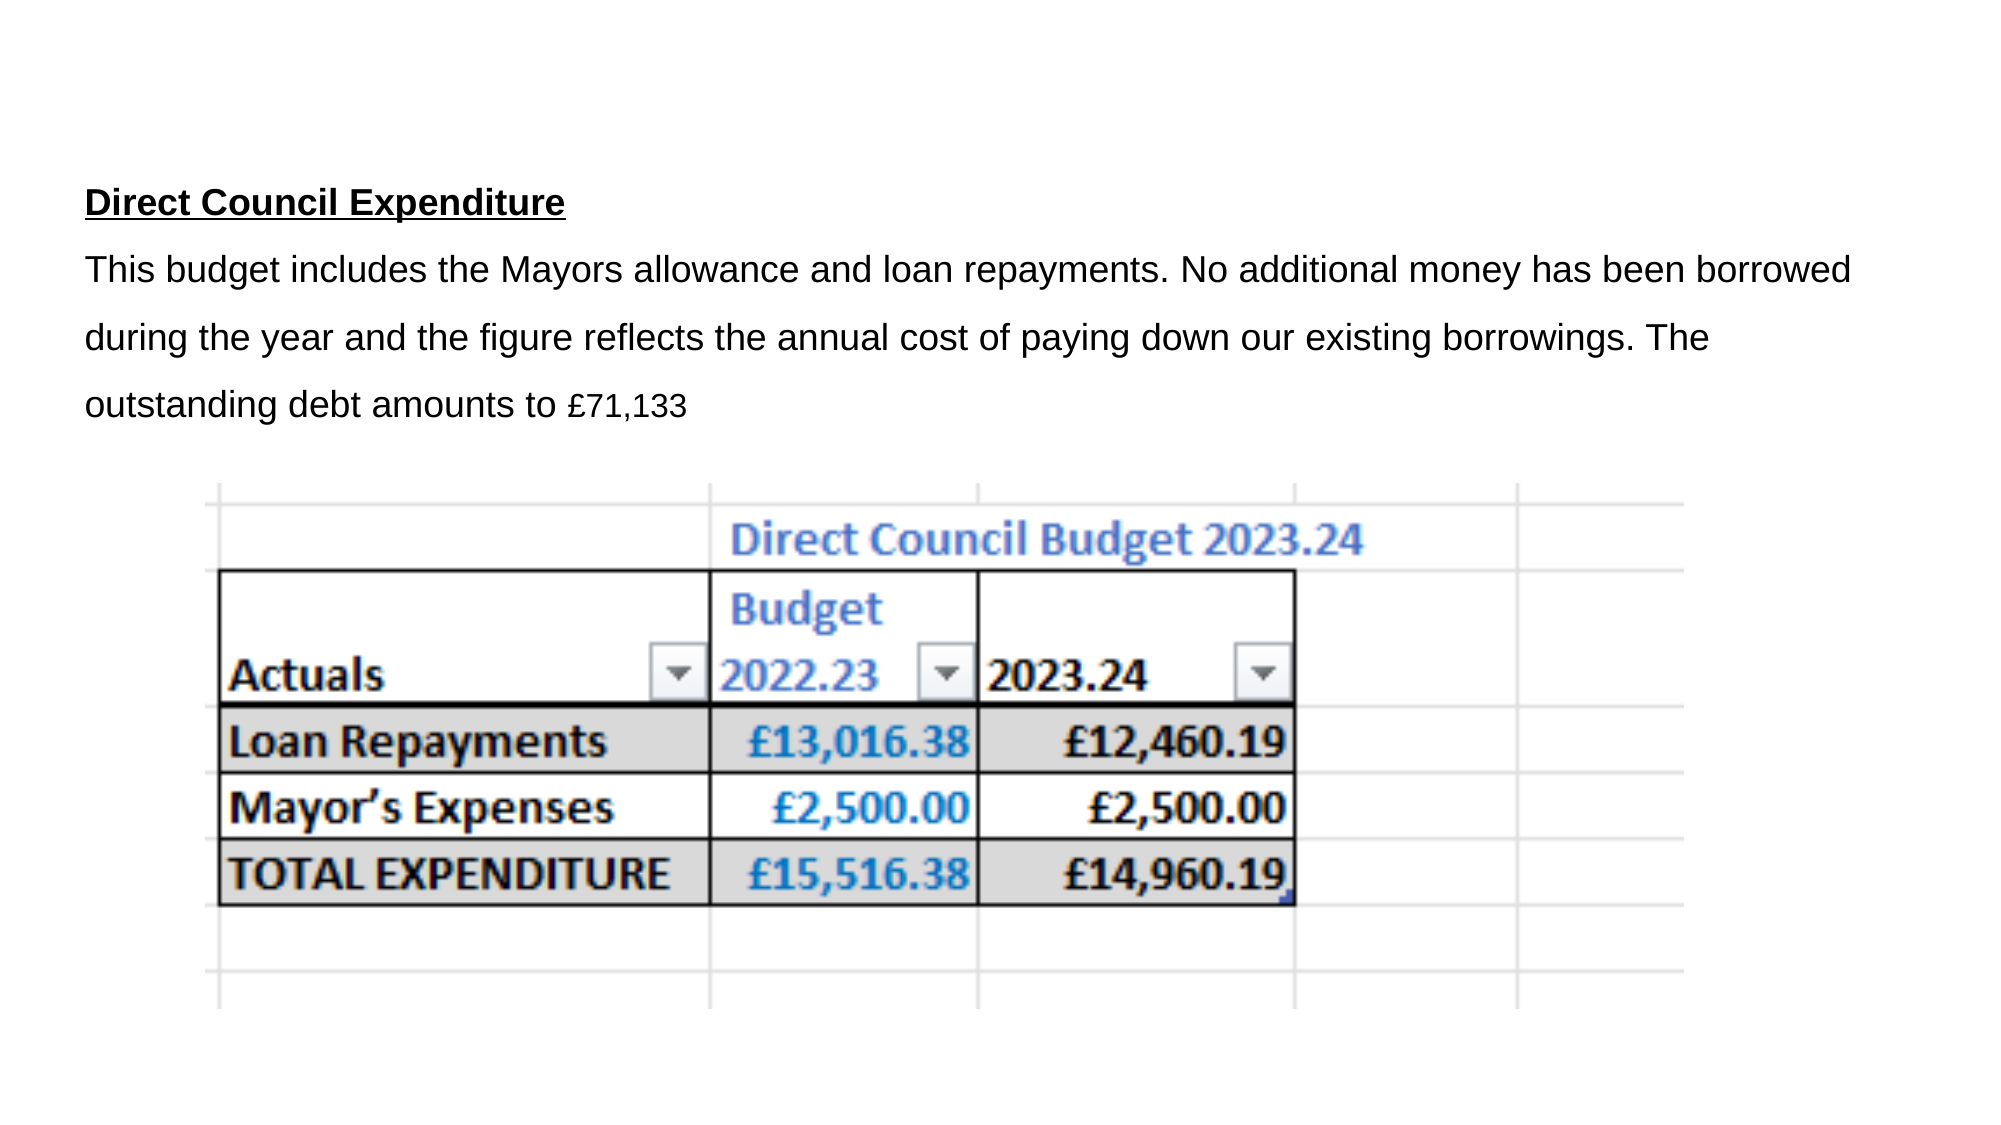

Direct Council Expenditure
This budget includes the Mayors allowance and loan repayments. No additional money has been borrowed during the year and the figure reflects the annual cost of paying down our existing borrowings. The outstanding debt amounts to £71,133